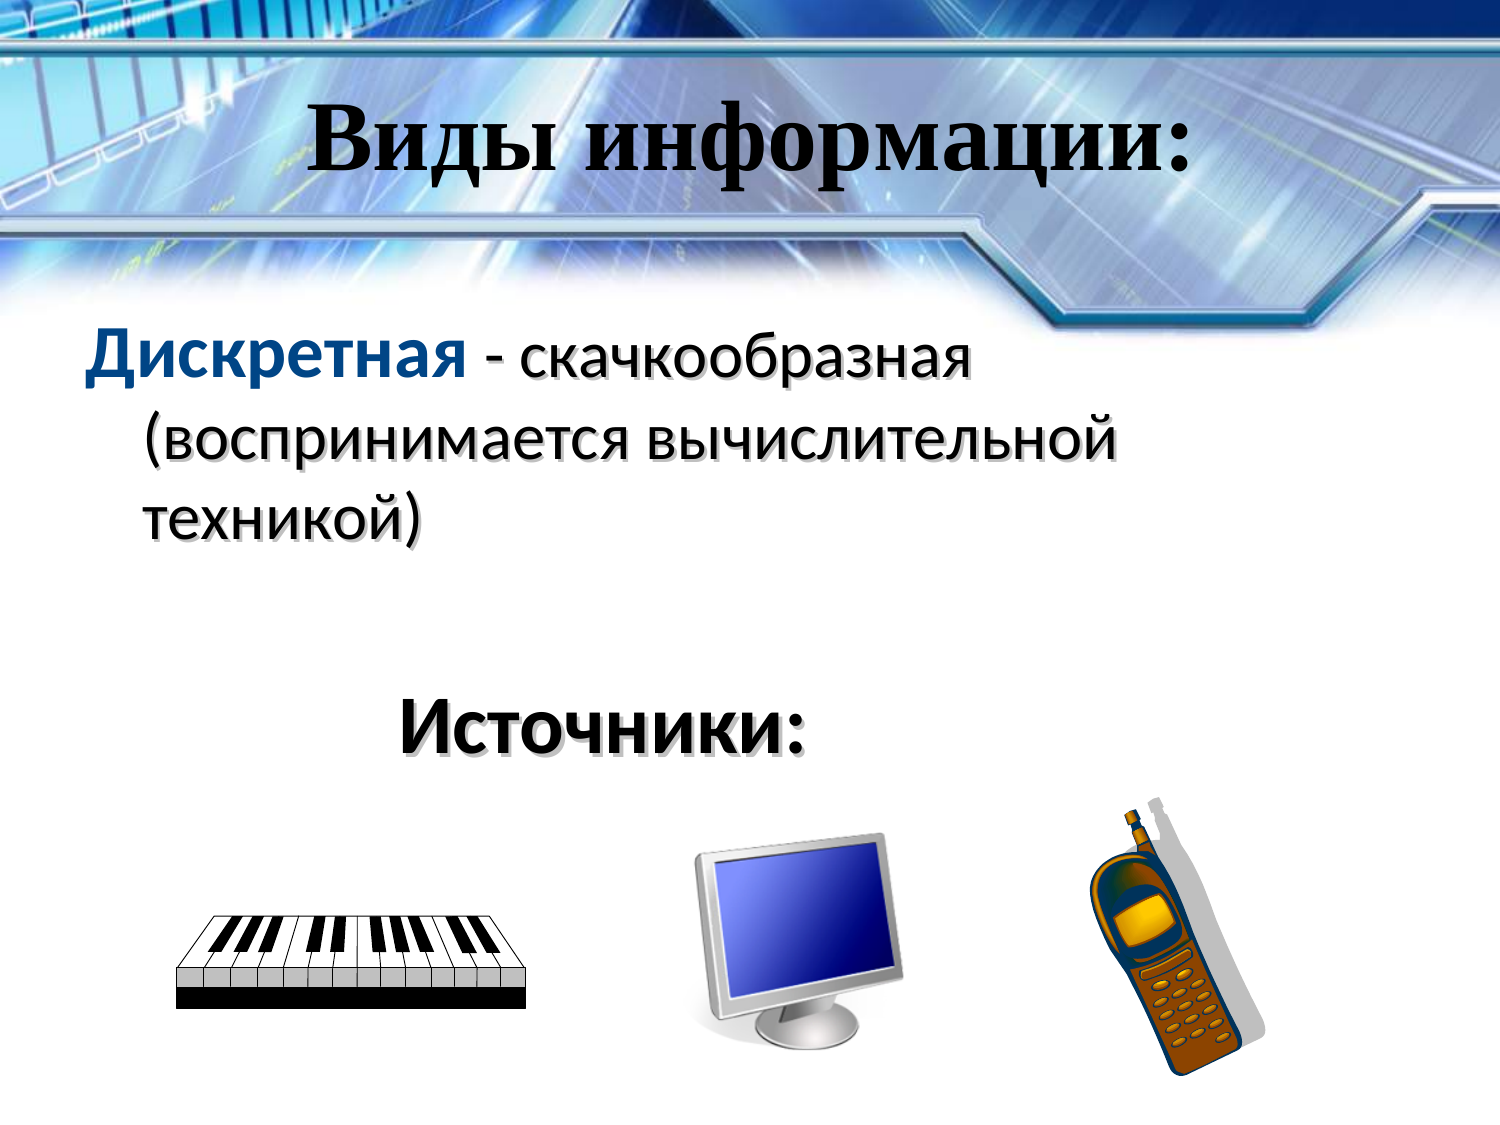

Виды информации:
# Дискретная - скачкообразная (воспринимается вычислительной техникой)
Источники: